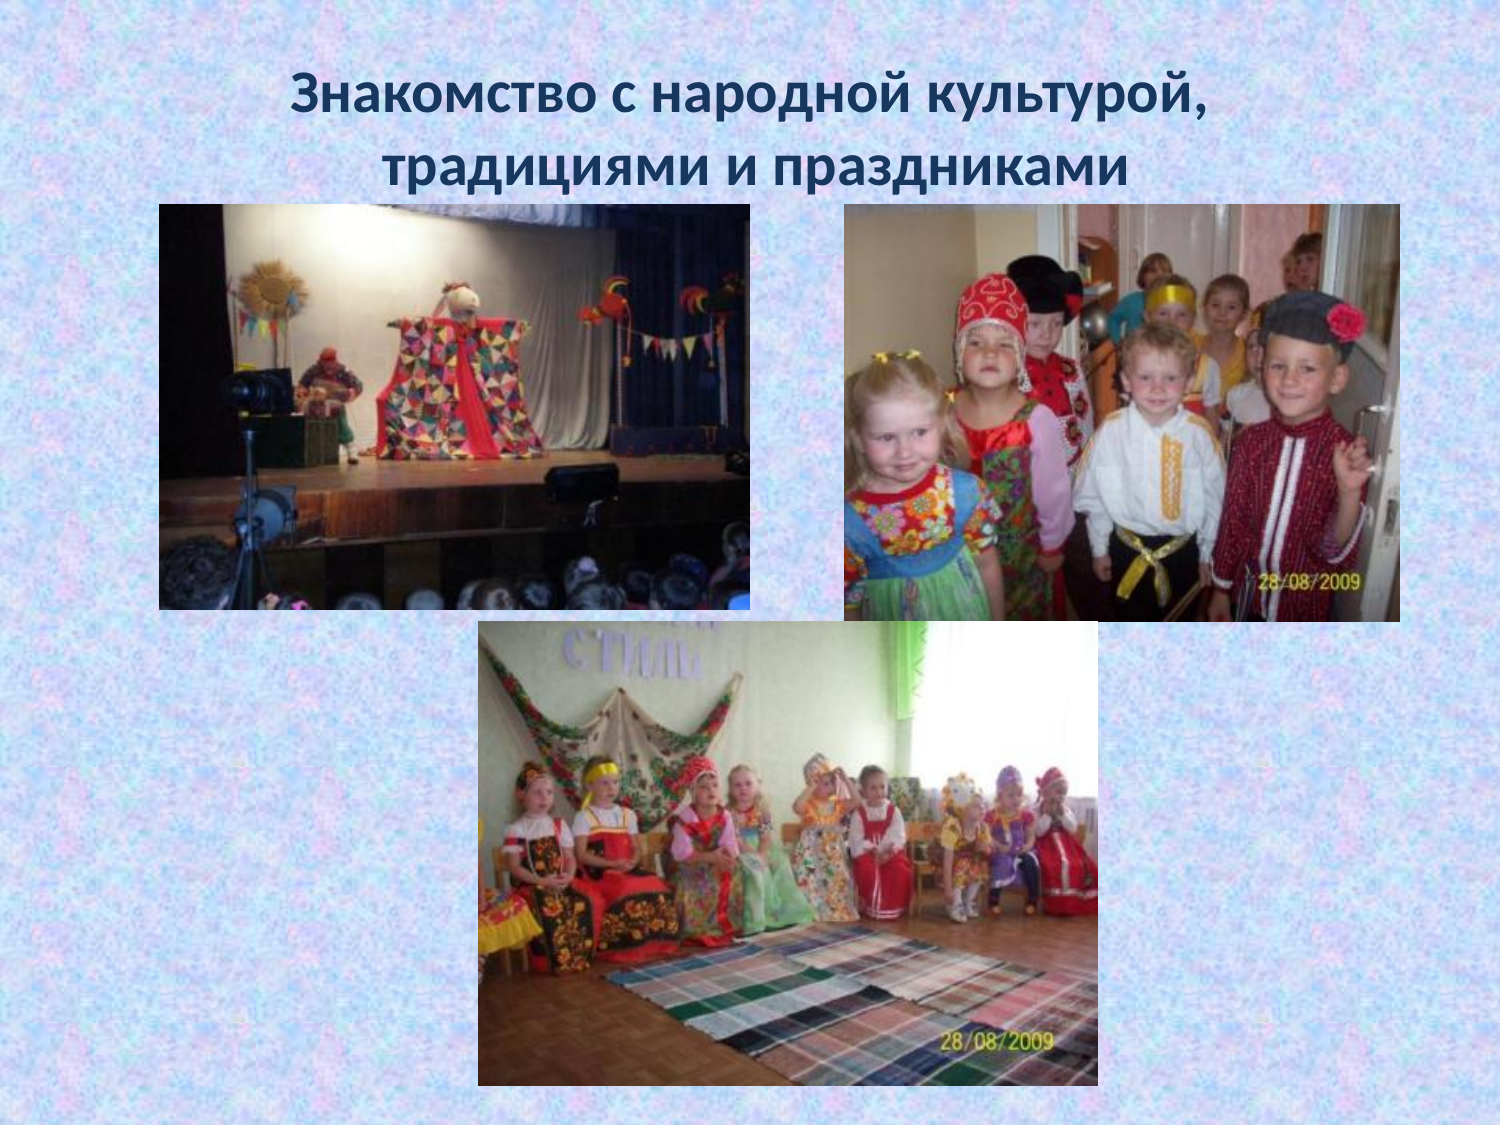

# Знакомство с народной культурой, традициями и праздниками